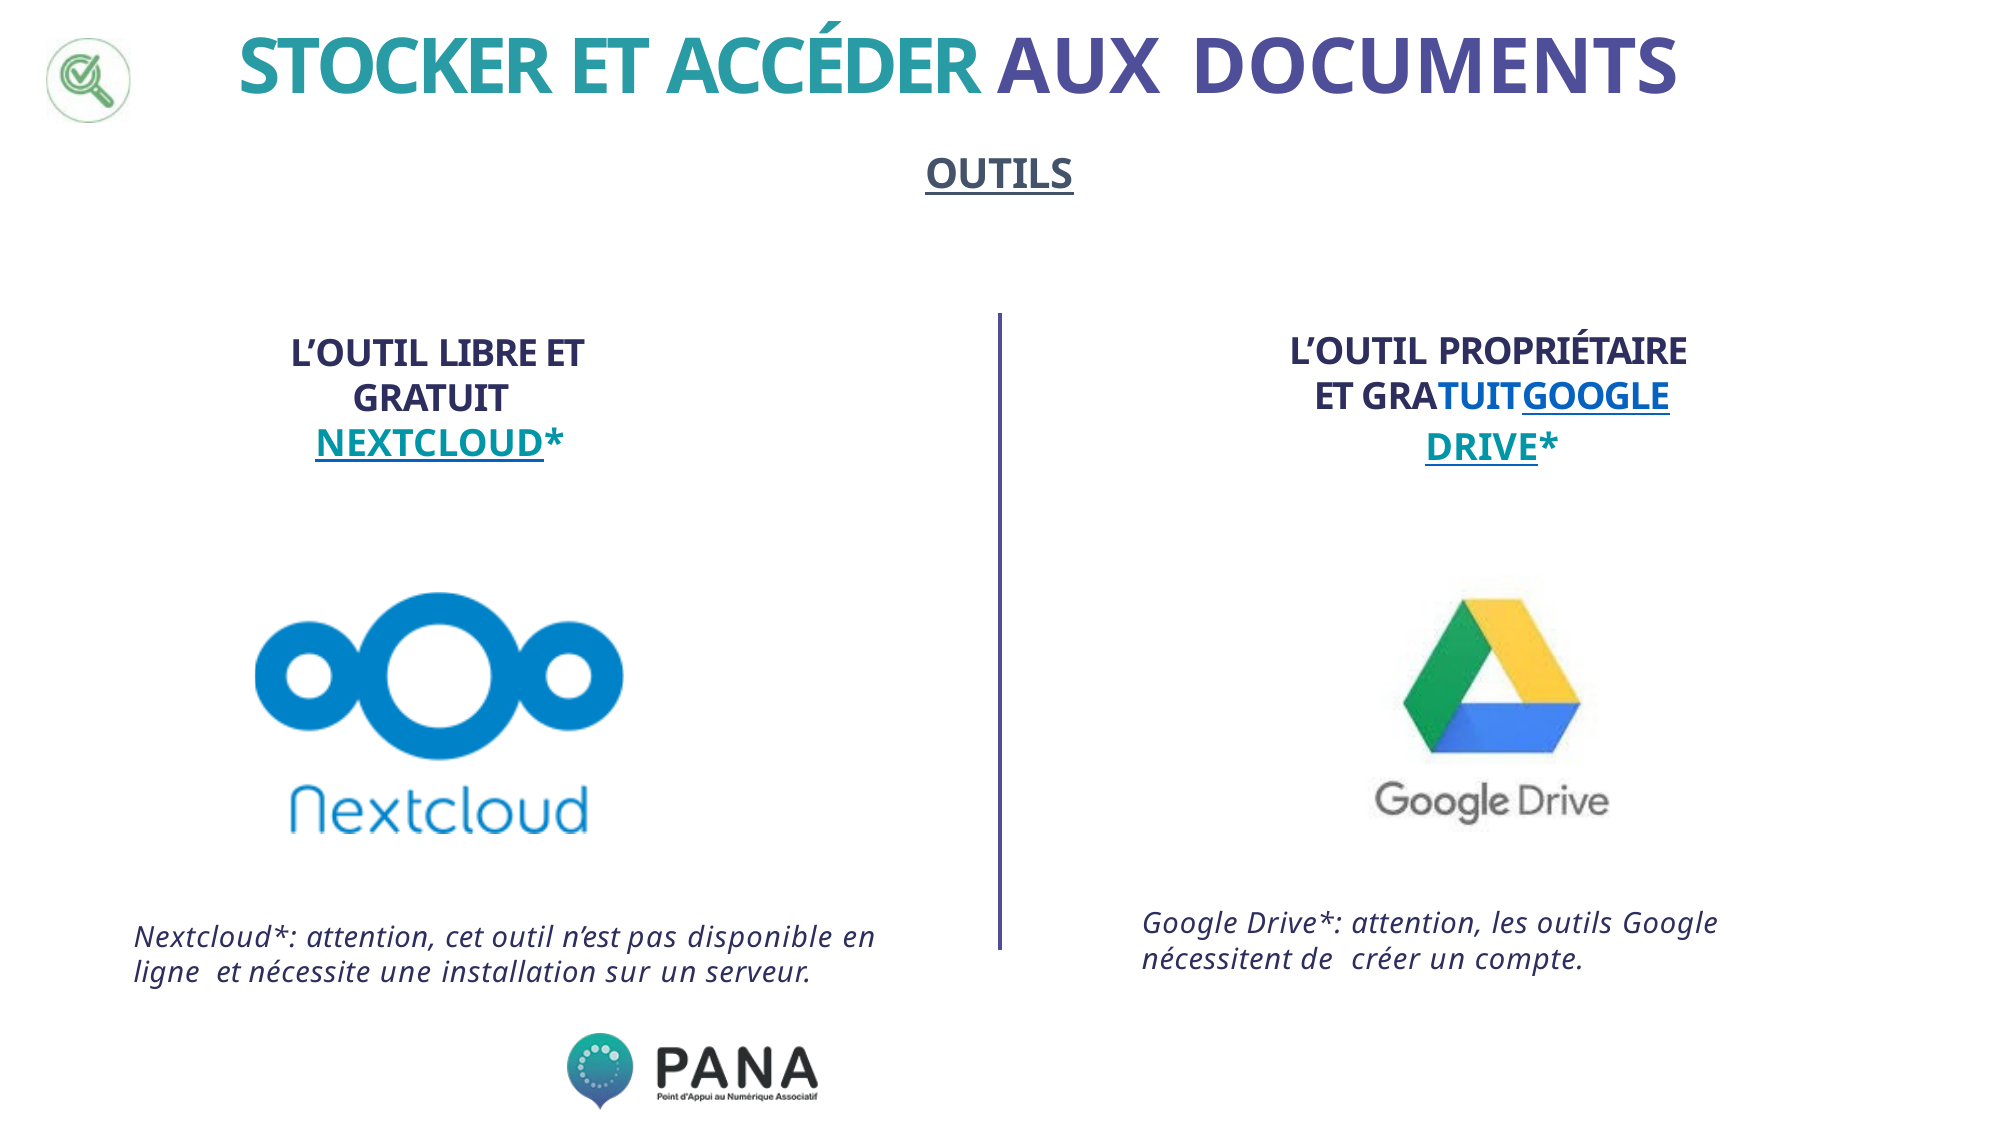

# STOCKER ET ACCÉDER AUX DOCUMENTS
OUTILS
L’OUTIL PROPRIÉTAIRE ET GRATUITGOOGLEDRIVE*
L’OUTIL LIBRE ET GRATUIT NEXTCLOUD*
Google Drive*: attention, les outils Google nécessitent de créer un compte.
Nextcloud*: attention, cet outil n’est pas disponible en ligne et nécessite une installation sur un serveur.